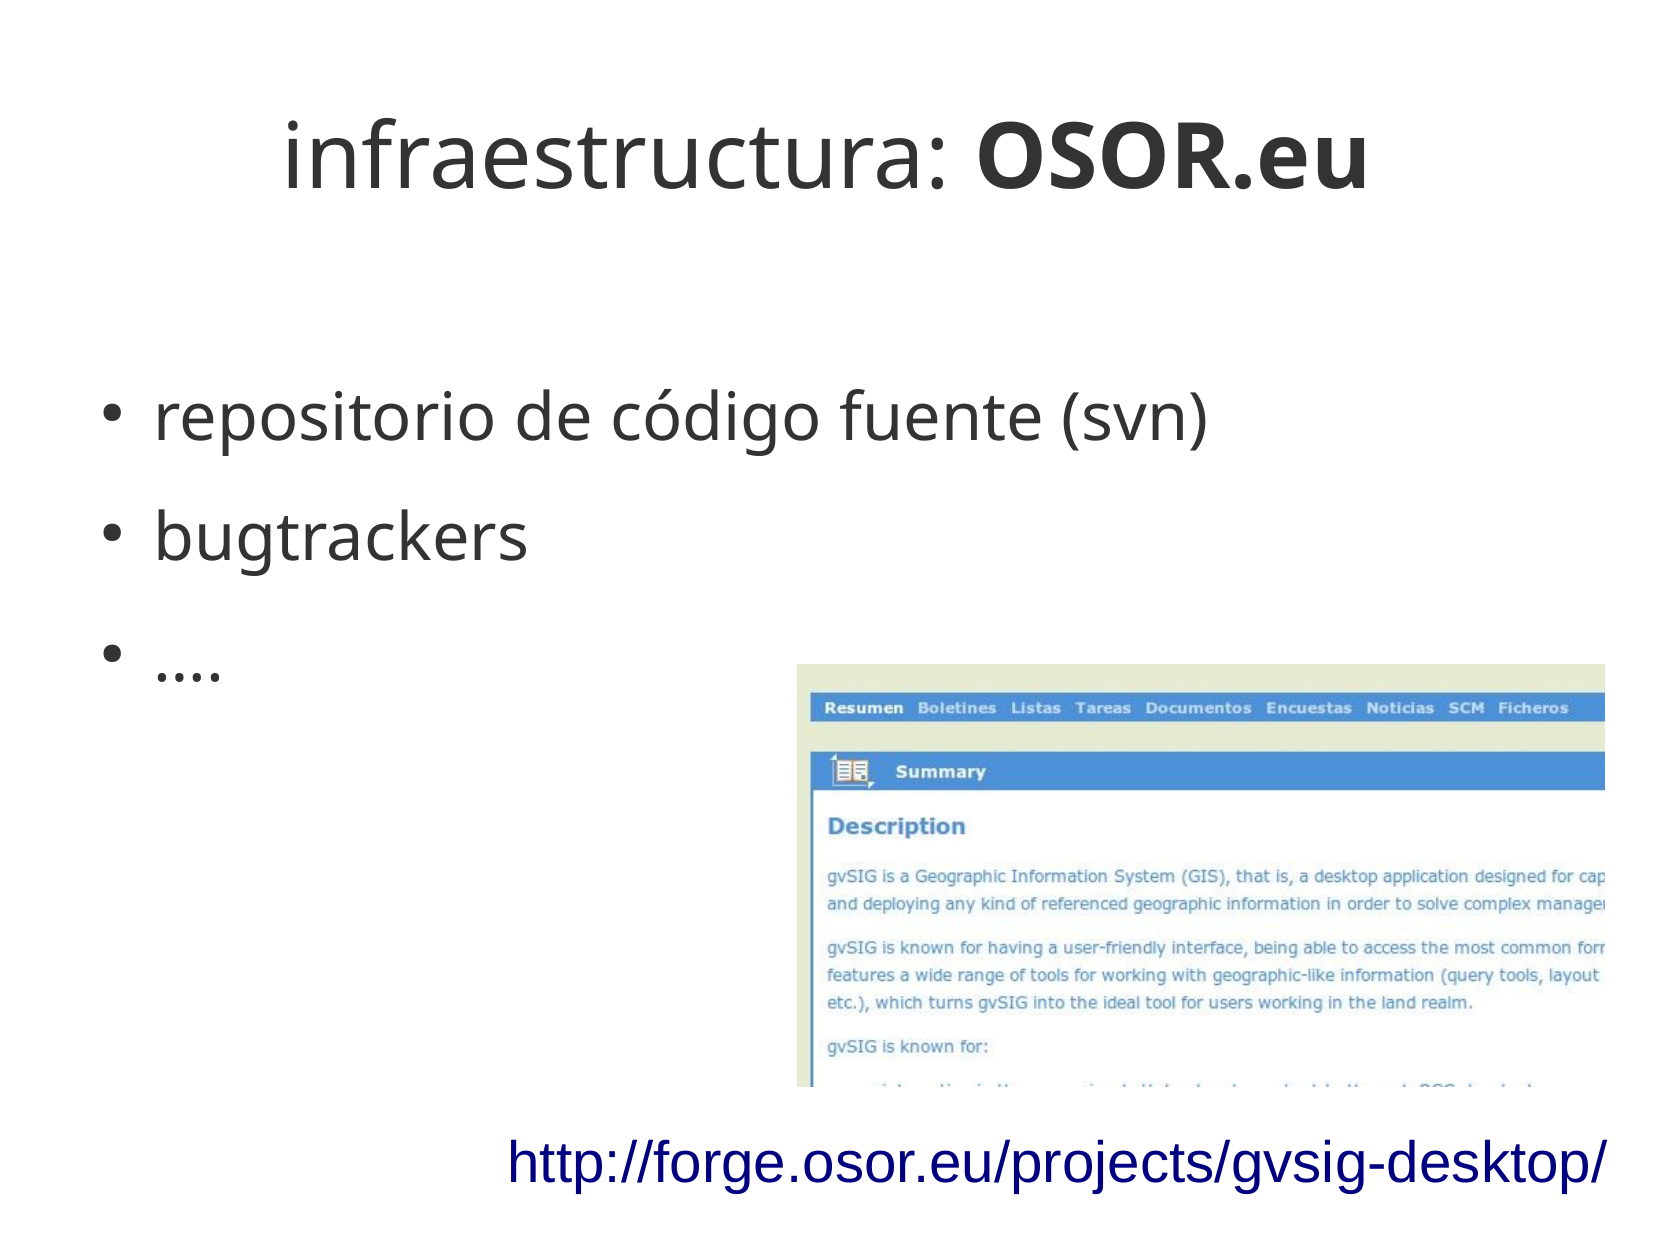

# infraestructura: OSOR.eu
repositorio de código fuente (svn)
bugtrackers
….
http://forge.osor.eu/projects/gvsig-desktop/